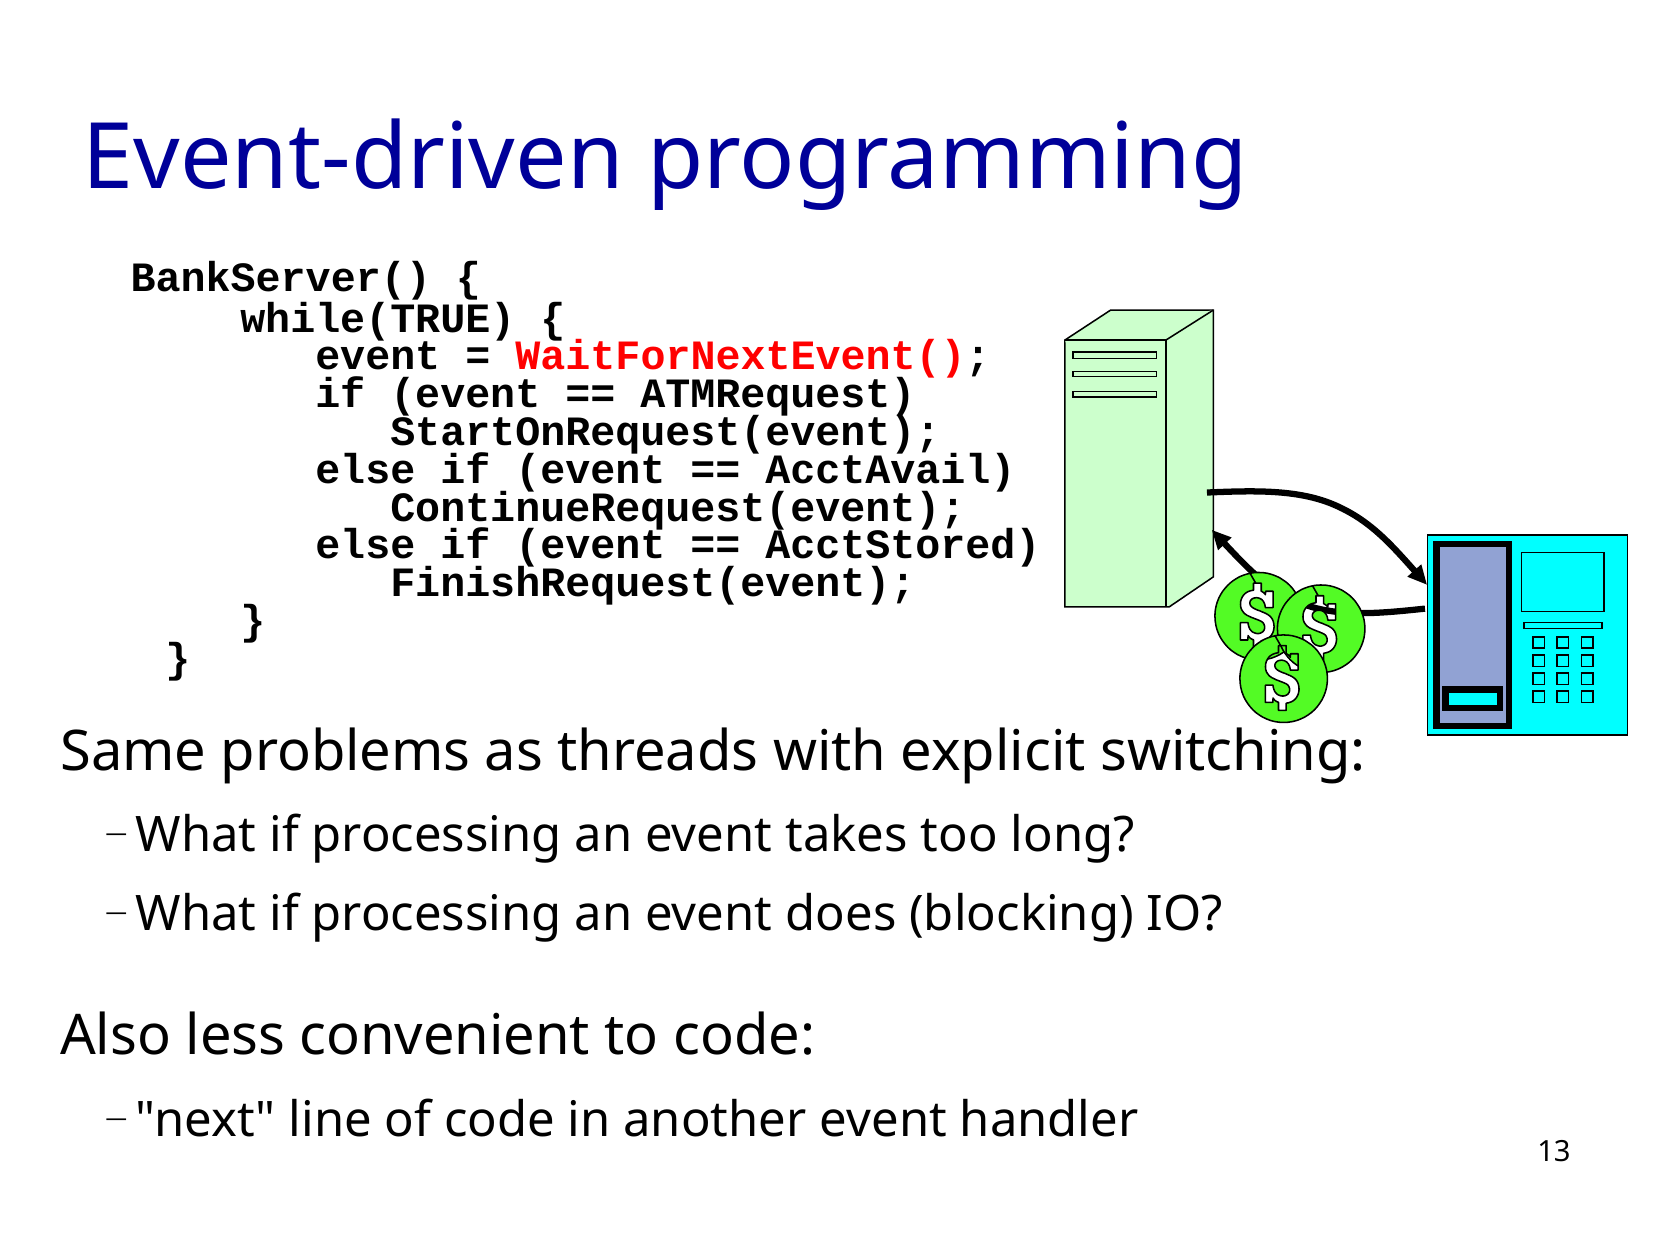

# Event-driven programming
	 BankServer() {
	 while(TRUE) {
	 event = WaitForNextEvent();
	 if (event == ATMRequest)
	 StartOnRequest(event);
	 else if (event == AcctAvail)
	 ContinueRequest(event);
	 else if (event == AcctStored)
	 FinishRequest(event);
	 }
	}
Same problems as threads with explicit switching:
What if processing an event takes too long?
What if processing an event does (blocking) IO?
Also less convenient to code:
"next" line of code in another event handler
13